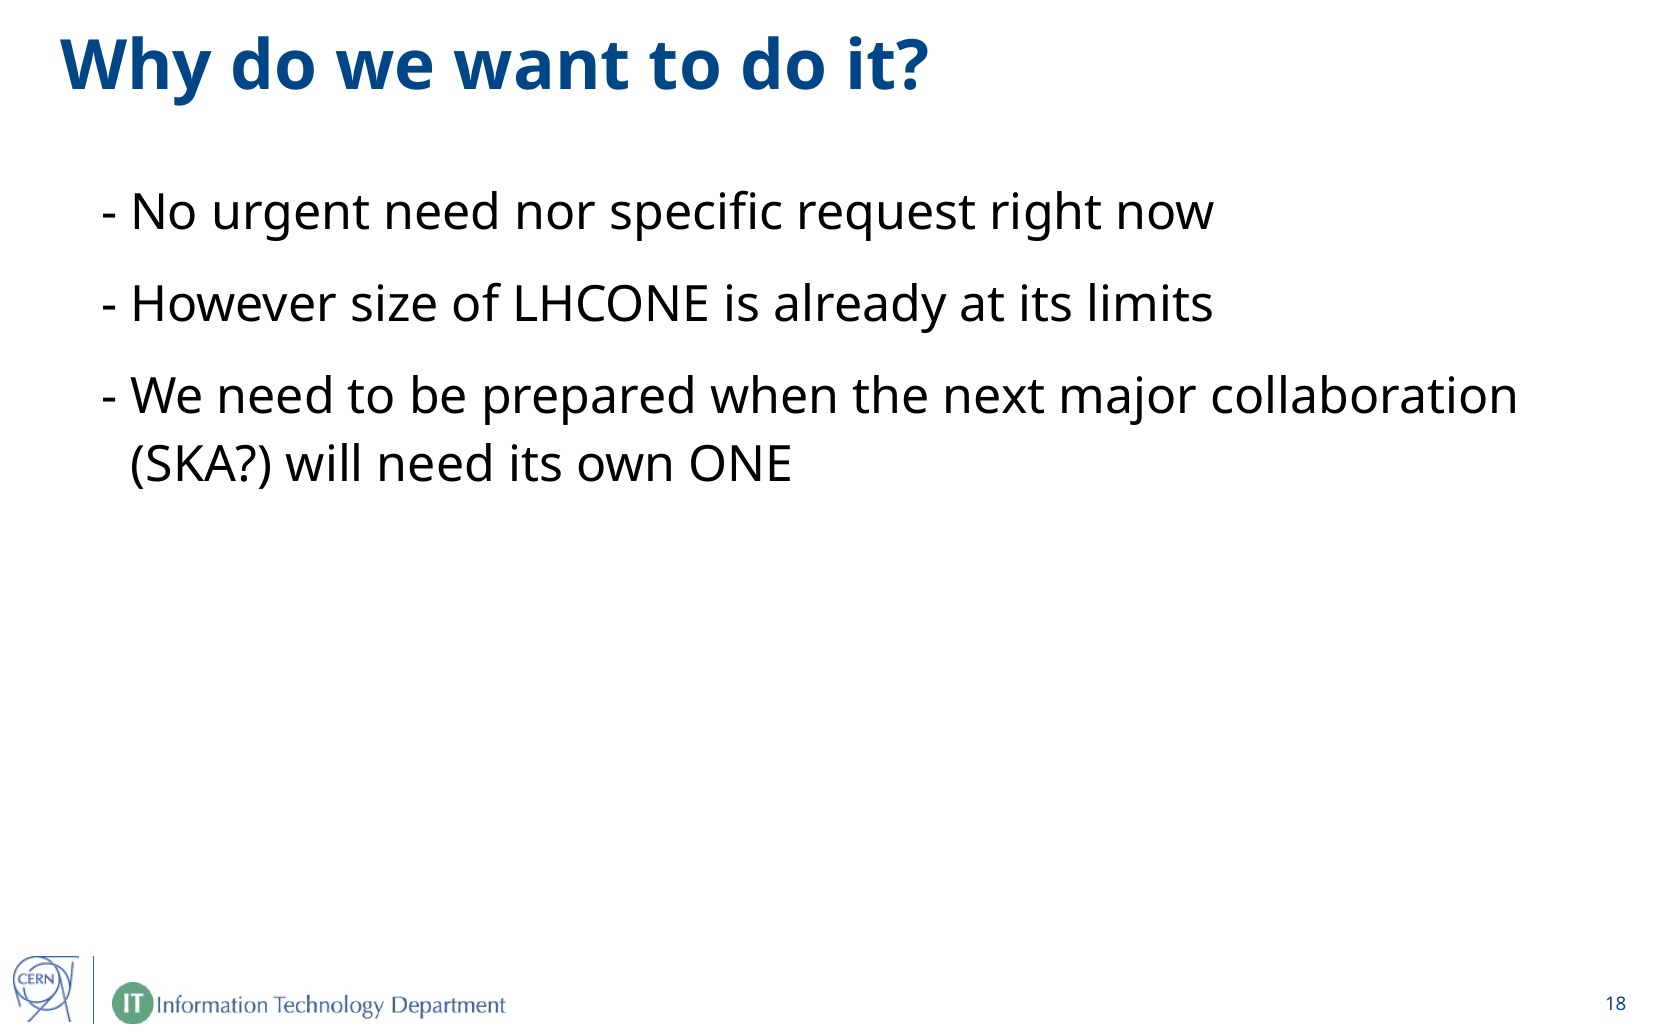

# Why do we want to do it?
- No urgent need nor specific request right now
- However size of LHCONE is already at its limits
- We need to be prepared when the next major collaboration (SKA?) will need its own ONE